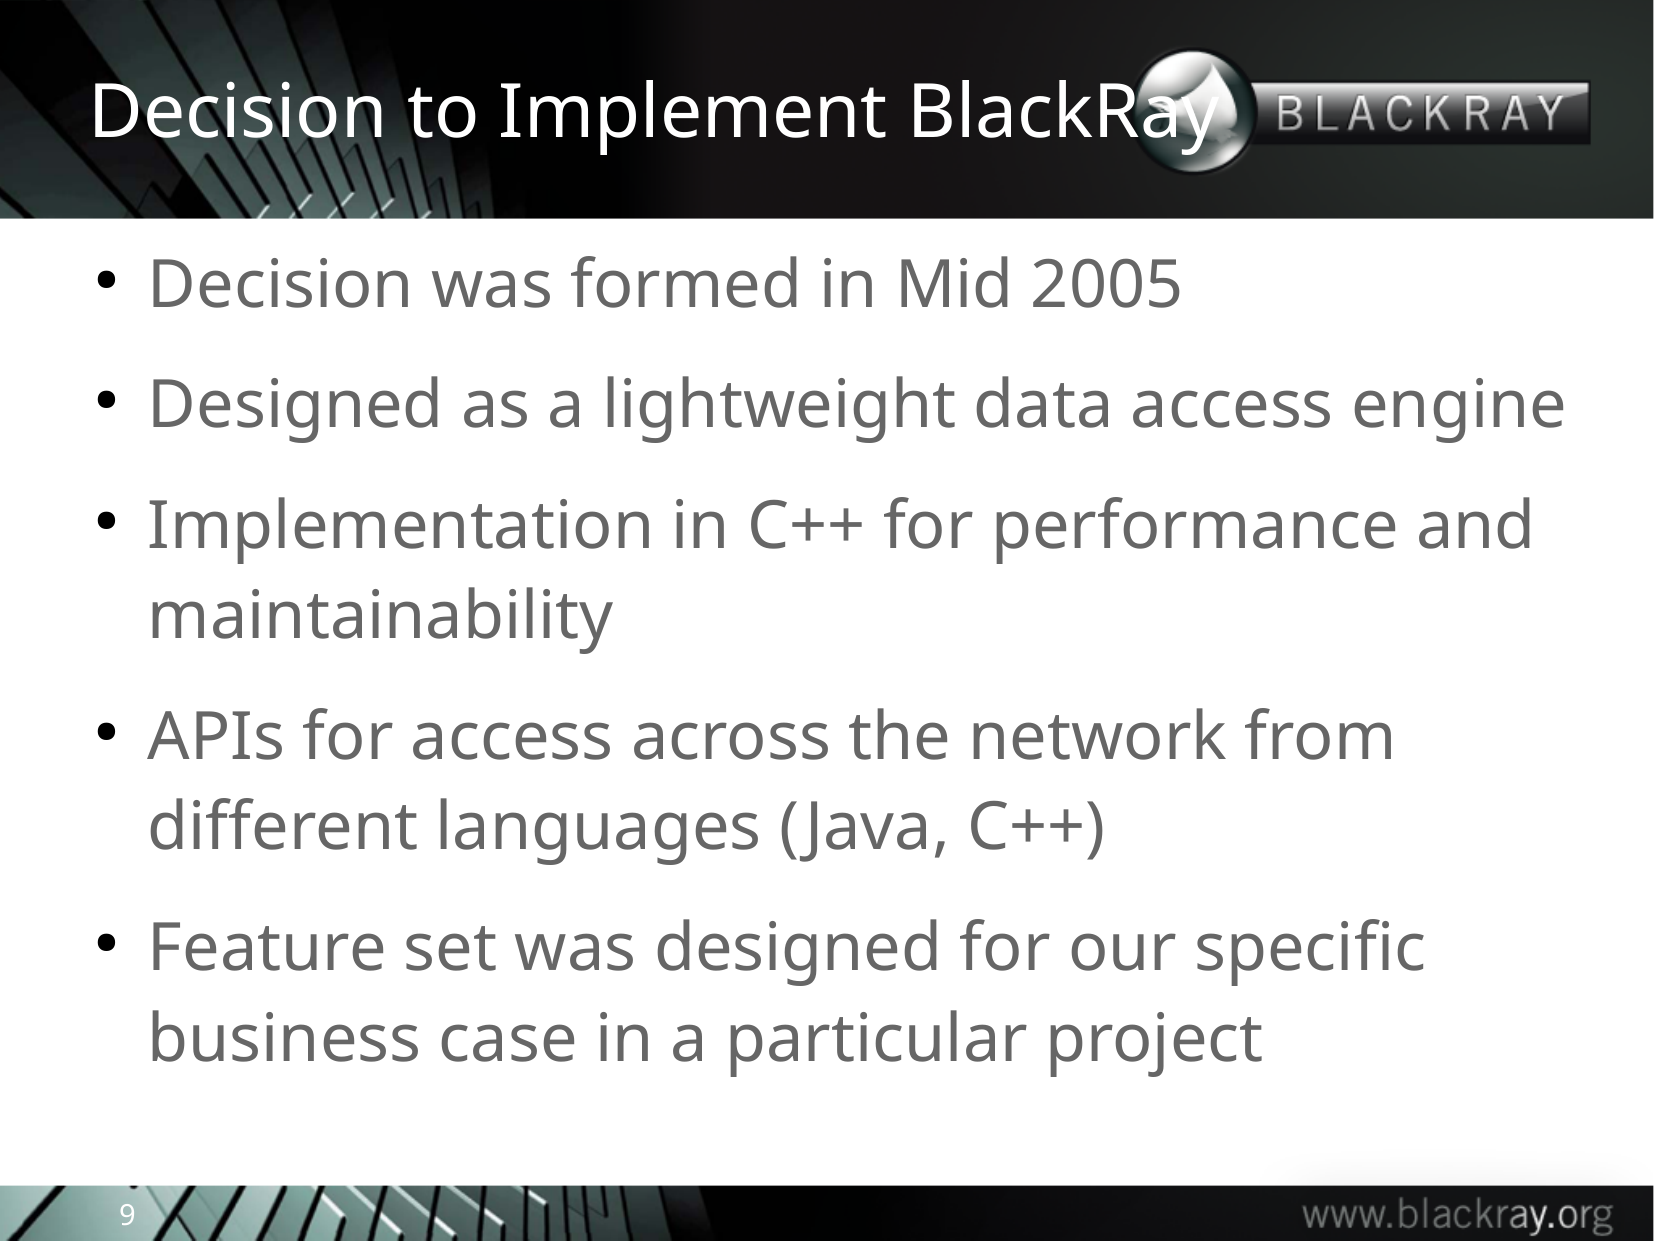

# Decision to Implement BlackRay
Decision was formed in Mid 2005
Designed as a lightweight data access engine
Implementation in C++ for performance and maintainability
APIs for access across the network from different languages (Java, C++)
Feature set was designed for our specific business case in a particular project